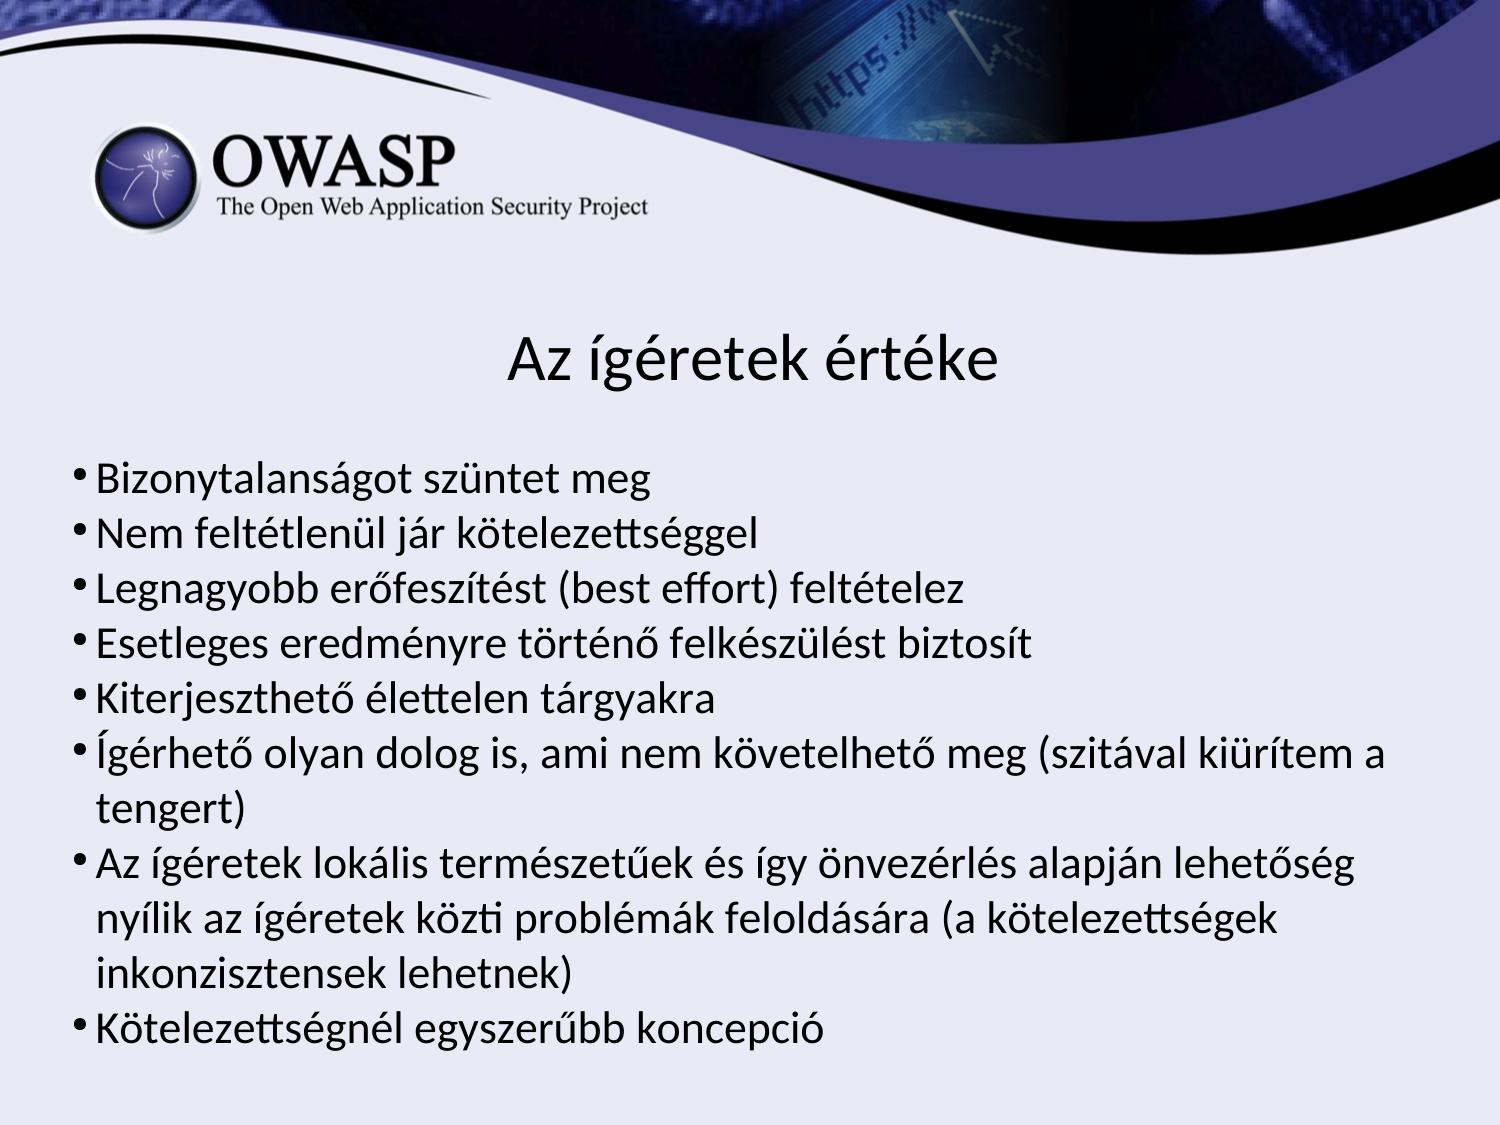

Az ígéretek értéke
Bizonytalanságot szüntet meg
Nem feltétlenül jár kötelezettséggel
Legnagyobb erőfeszítést (best effort) feltételez
Esetleges eredményre történő felkészülést biztosít
Kiterjeszthető élettelen tárgyakra
Ígérhető olyan dolog is, ami nem követelhető meg (szitával kiürítem a tengert)
Az ígéretek lokális természetűek és így önvezérlés alapján lehetőség nyílik az ígéretek közti problémák feloldására (a kötelezettségek inkonzisztensek lehetnek)
Kötelezettségnél egyszerűbb koncepció